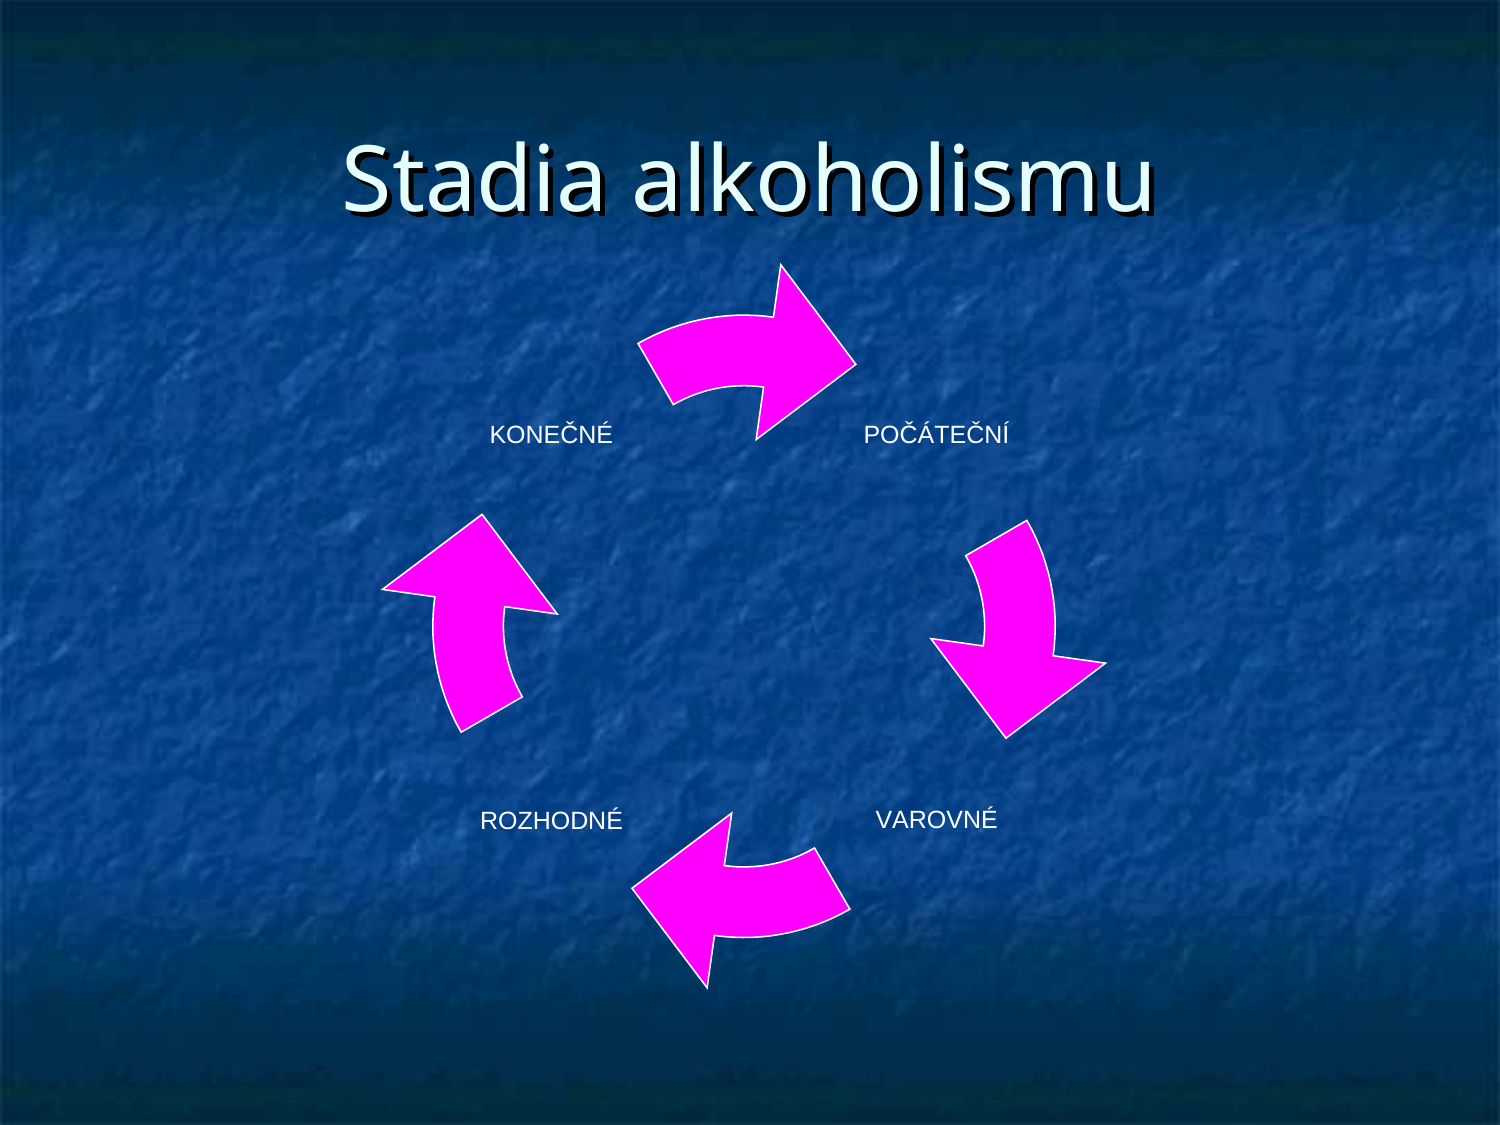

# Stadia alkoholismu
POČÁTEČNÍ
KONEČNÉ
VAROVNÉ
ROZHODNÉ